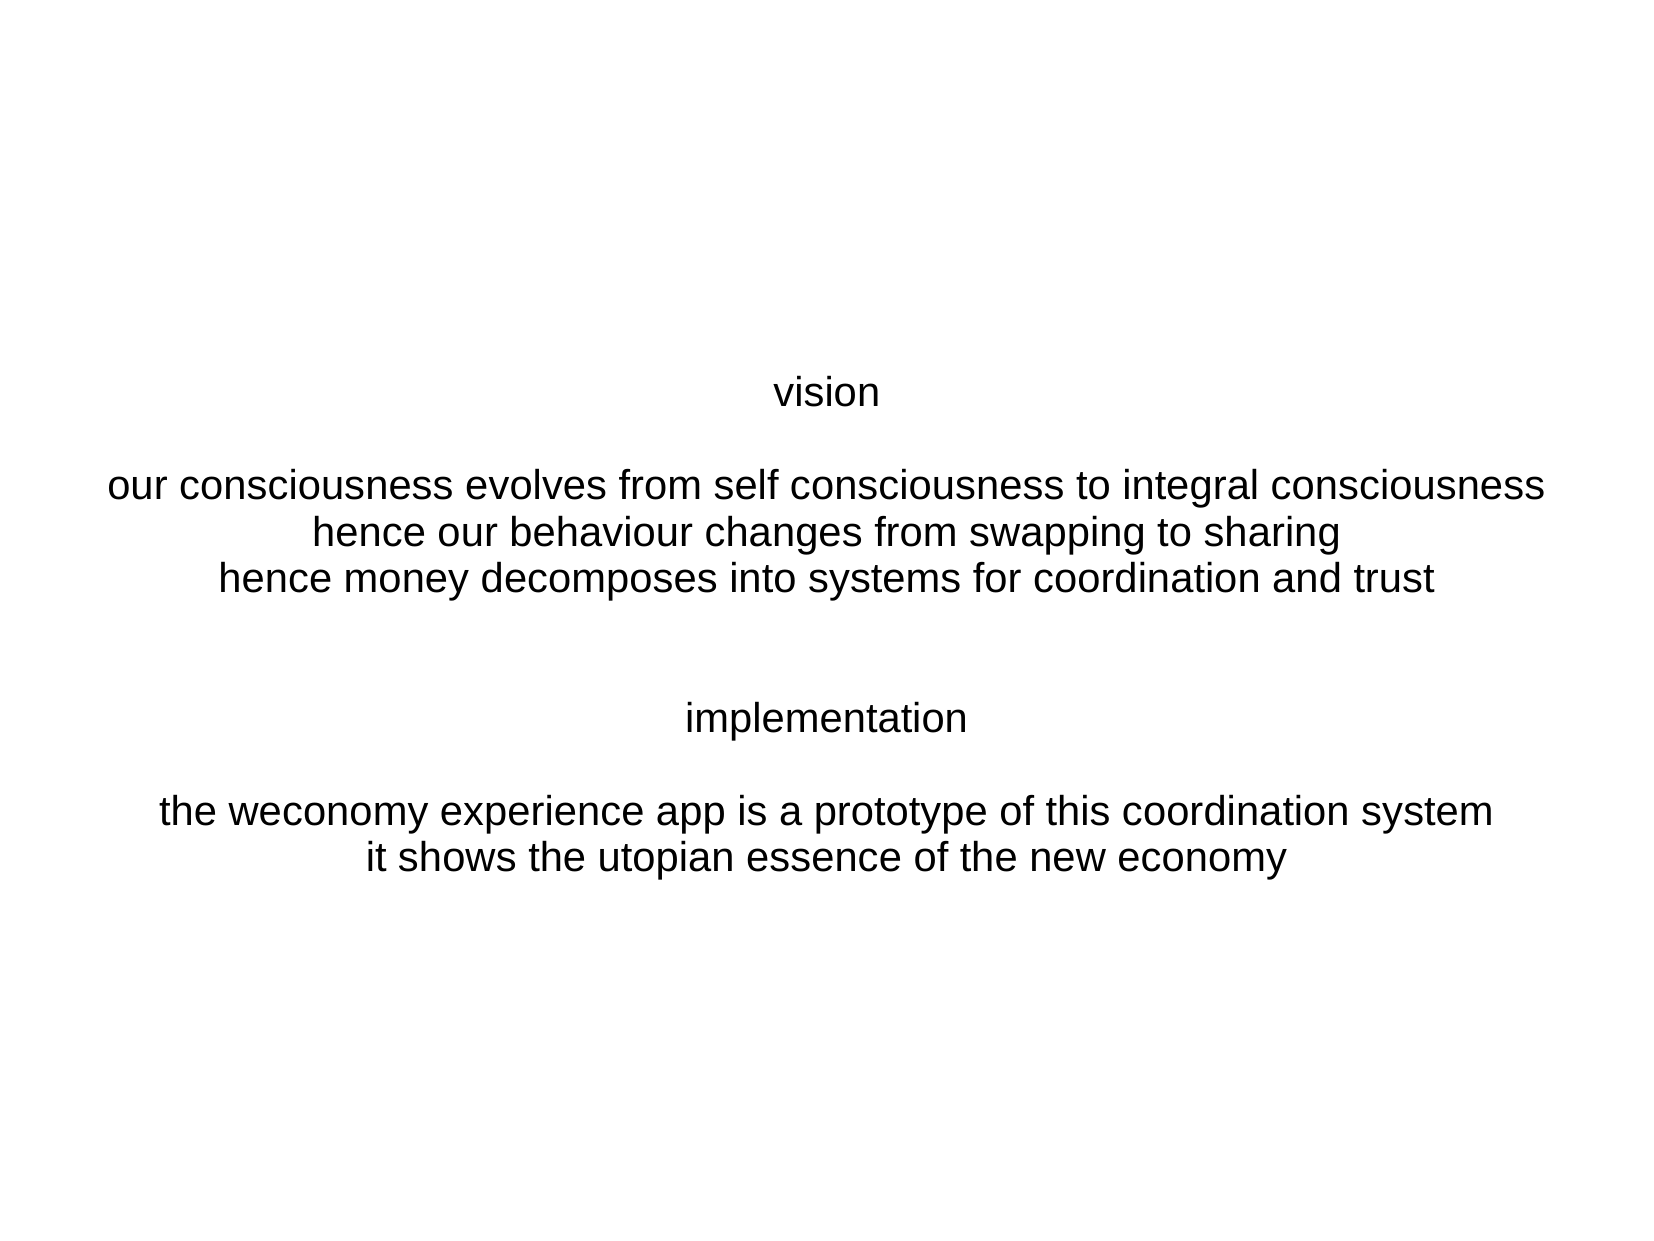

# vision
our consciousness evolves from self consciousness to integral consciousness
hence our behaviour changes from swapping to sharing
hence money decomposes into systems for coordination and trust
implementation
the weconomy experience app is a prototype of this coordination system
it shows the utopian essence of the new economy